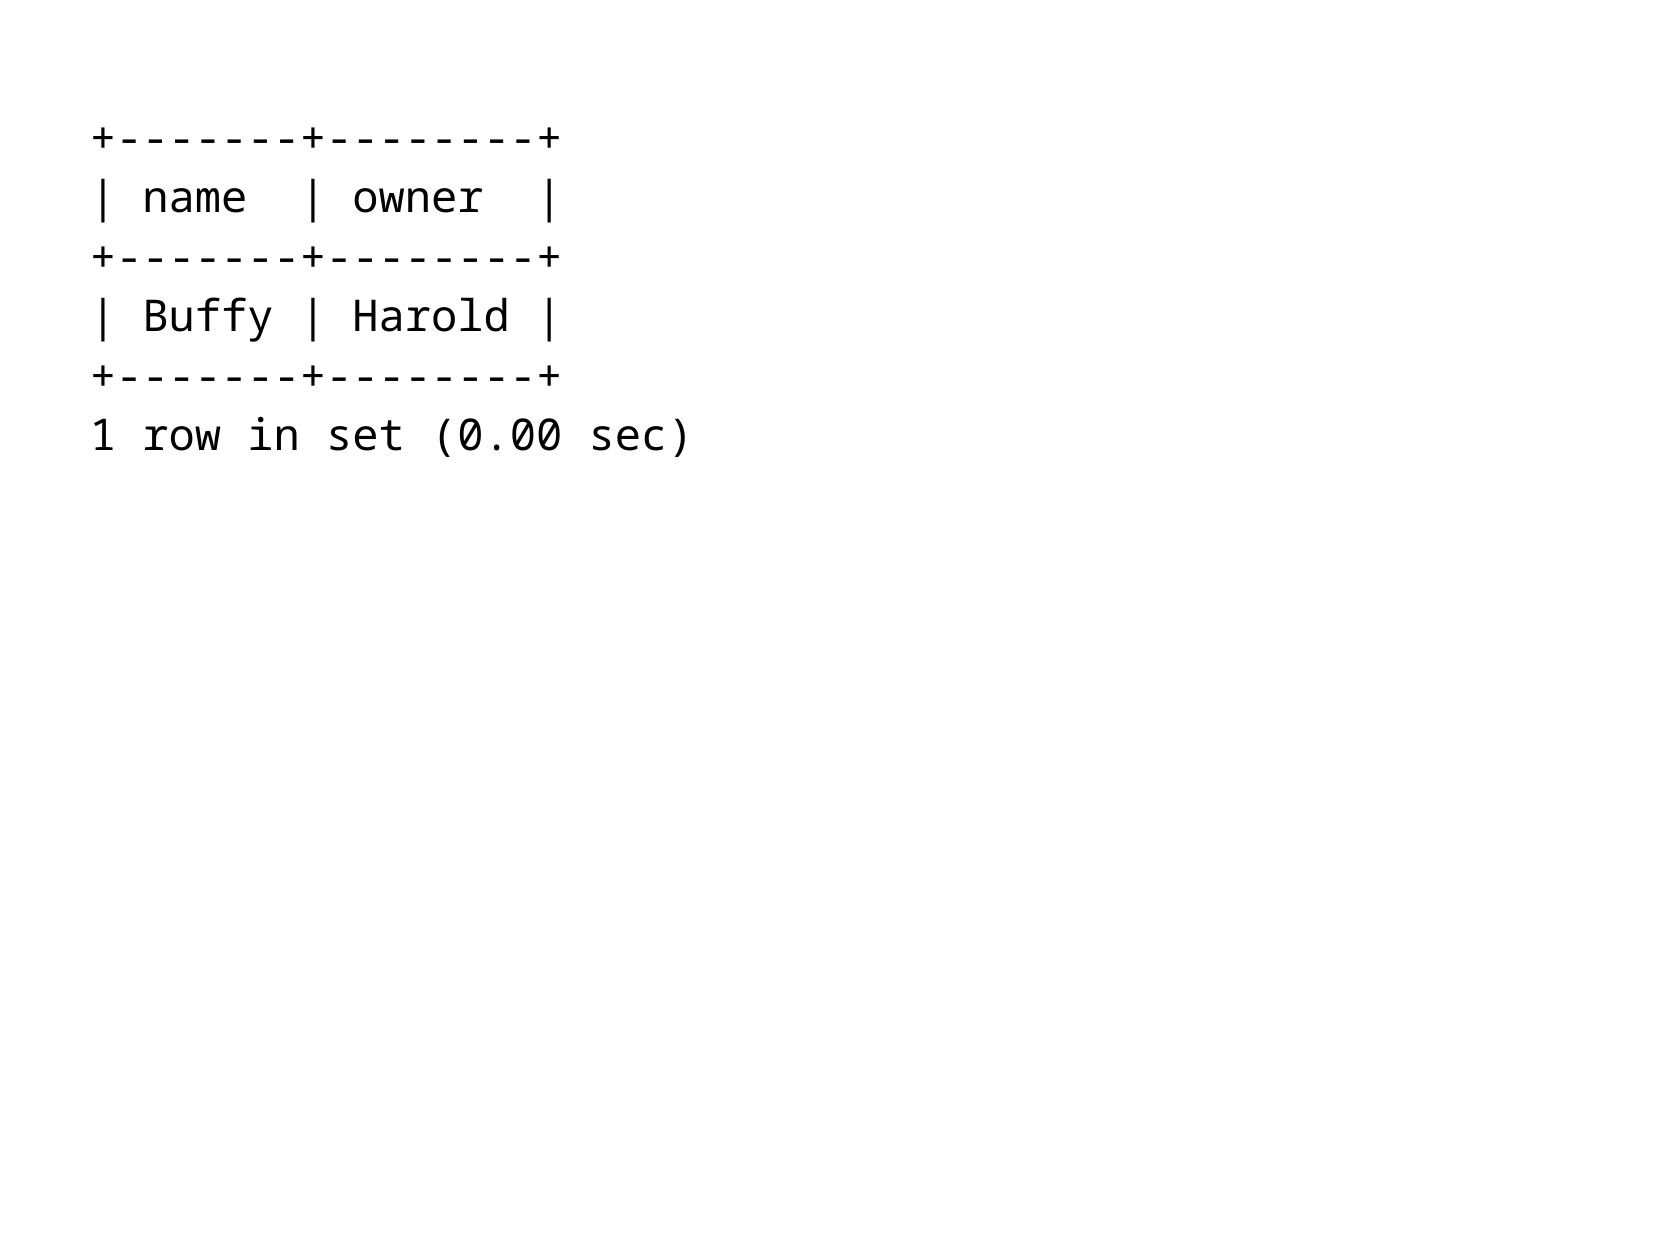

+-------+--------+
| name | owner |
+-------+--------+
| Buffy | Harold |
+-------+--------+
1 row in set (0.00 sec)